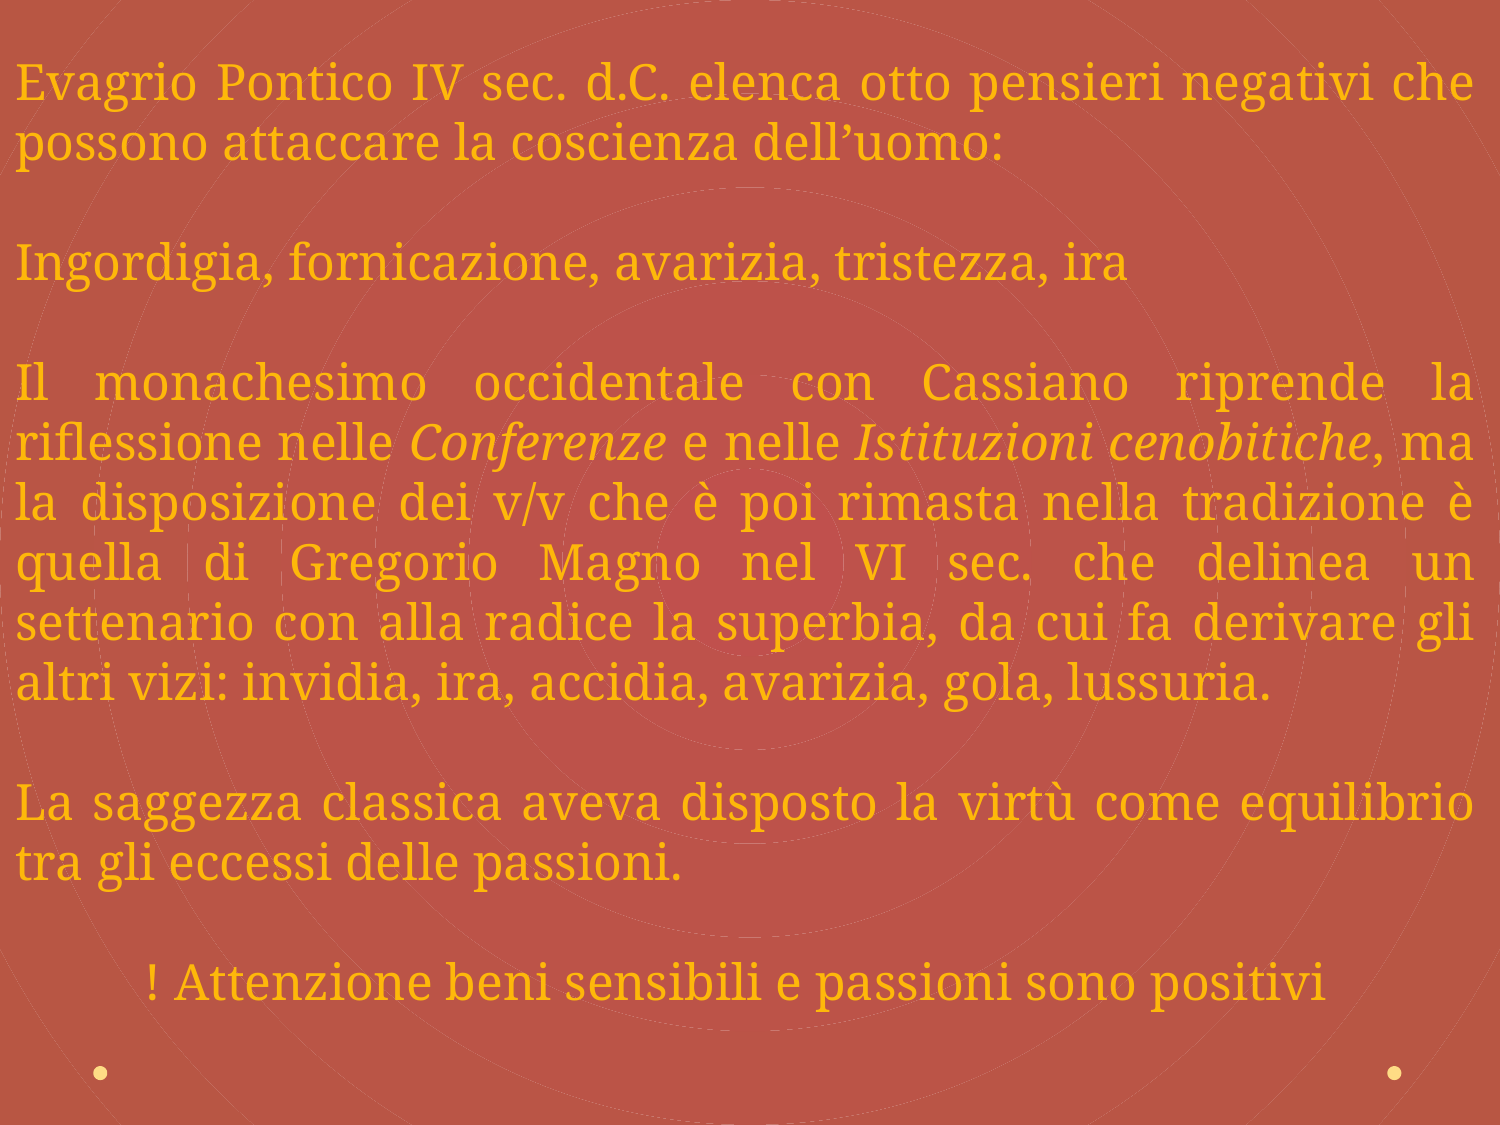

Evagrio Pontico IV sec. d.C. elenca otto pensieri negativi che possono attaccare la coscienza dell’uomo:
Ingordigia, fornicazione, avarizia, tristezza, ira
Il monachesimo occidentale con Cassiano riprende la riflessione nelle Conferenze e nelle Istituzioni cenobitiche, ma la disposizione dei v/v che è poi rimasta nella tradizione è quella di Gregorio Magno nel VI sec. che delinea un settenario con alla radice la superbia, da cui fa derivare gli altri vizi: invidia, ira, accidia, avarizia, gola, lussuria.
La saggezza classica aveva disposto la virtù come equilibrio tra gli eccessi delle passioni.
 ! Attenzione beni sensibili e passioni sono positivi